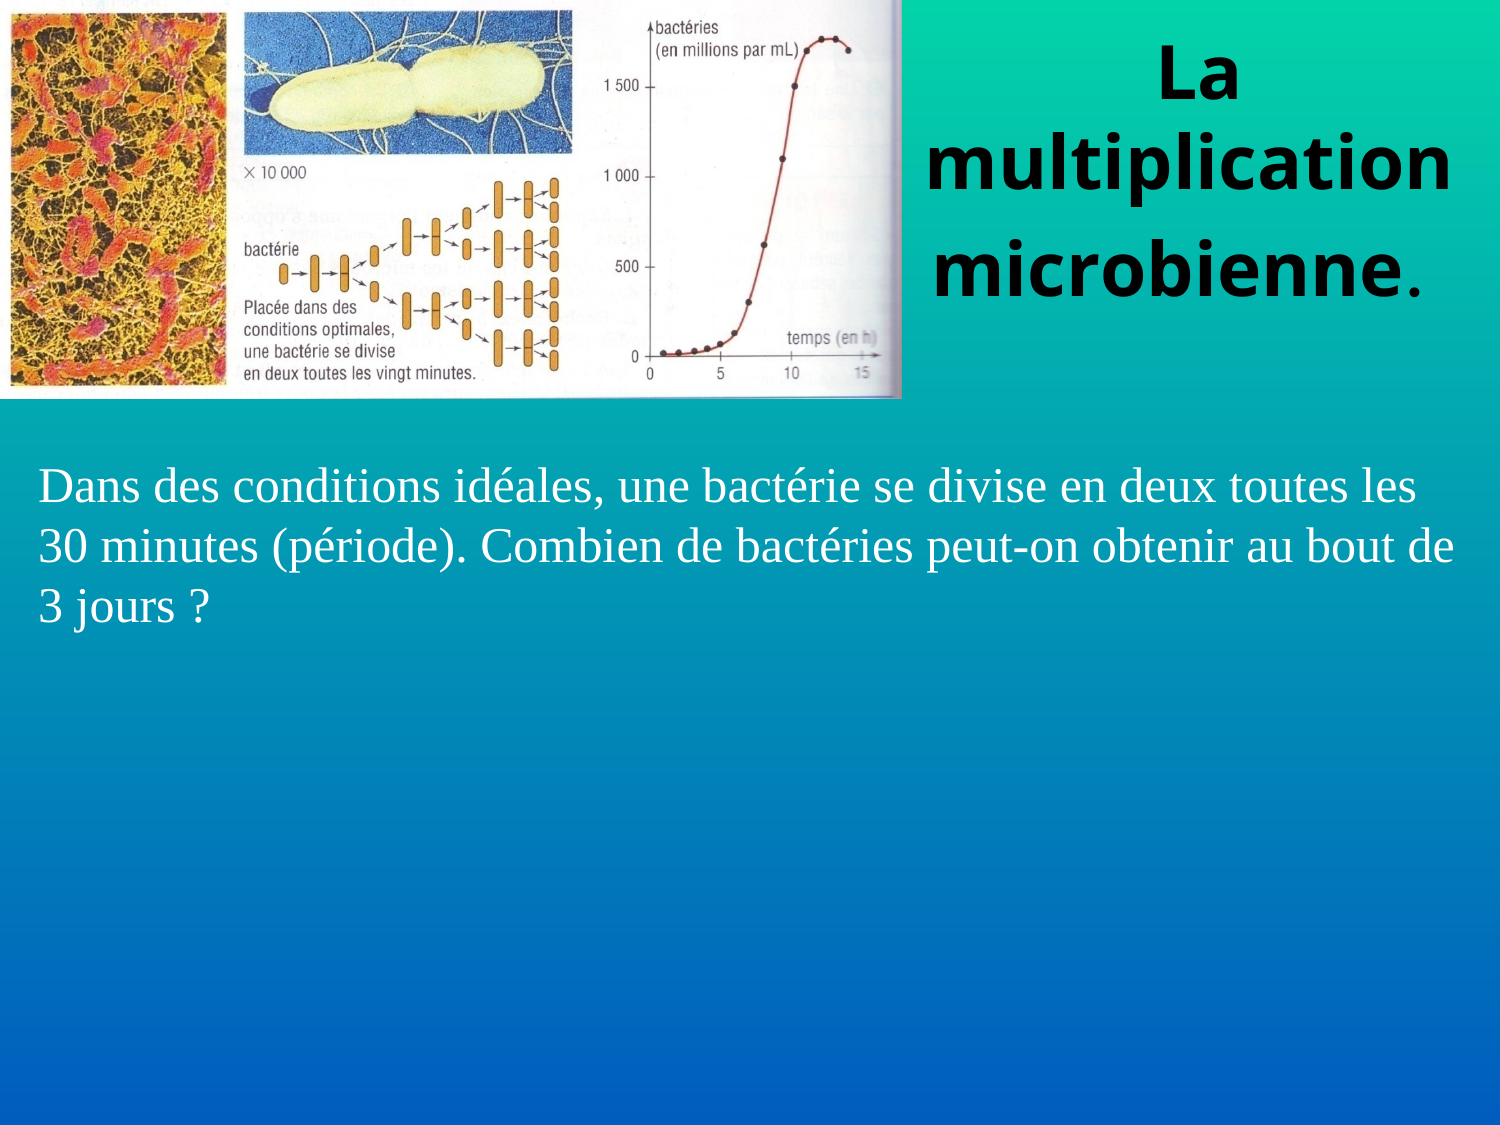

# La multiplication microbienne.
Dans des conditions idéales, une bactérie se divise en deux toutes les 30 minutes (période). Combien de bactéries peut-on obtenir au bout de 3 jours ?